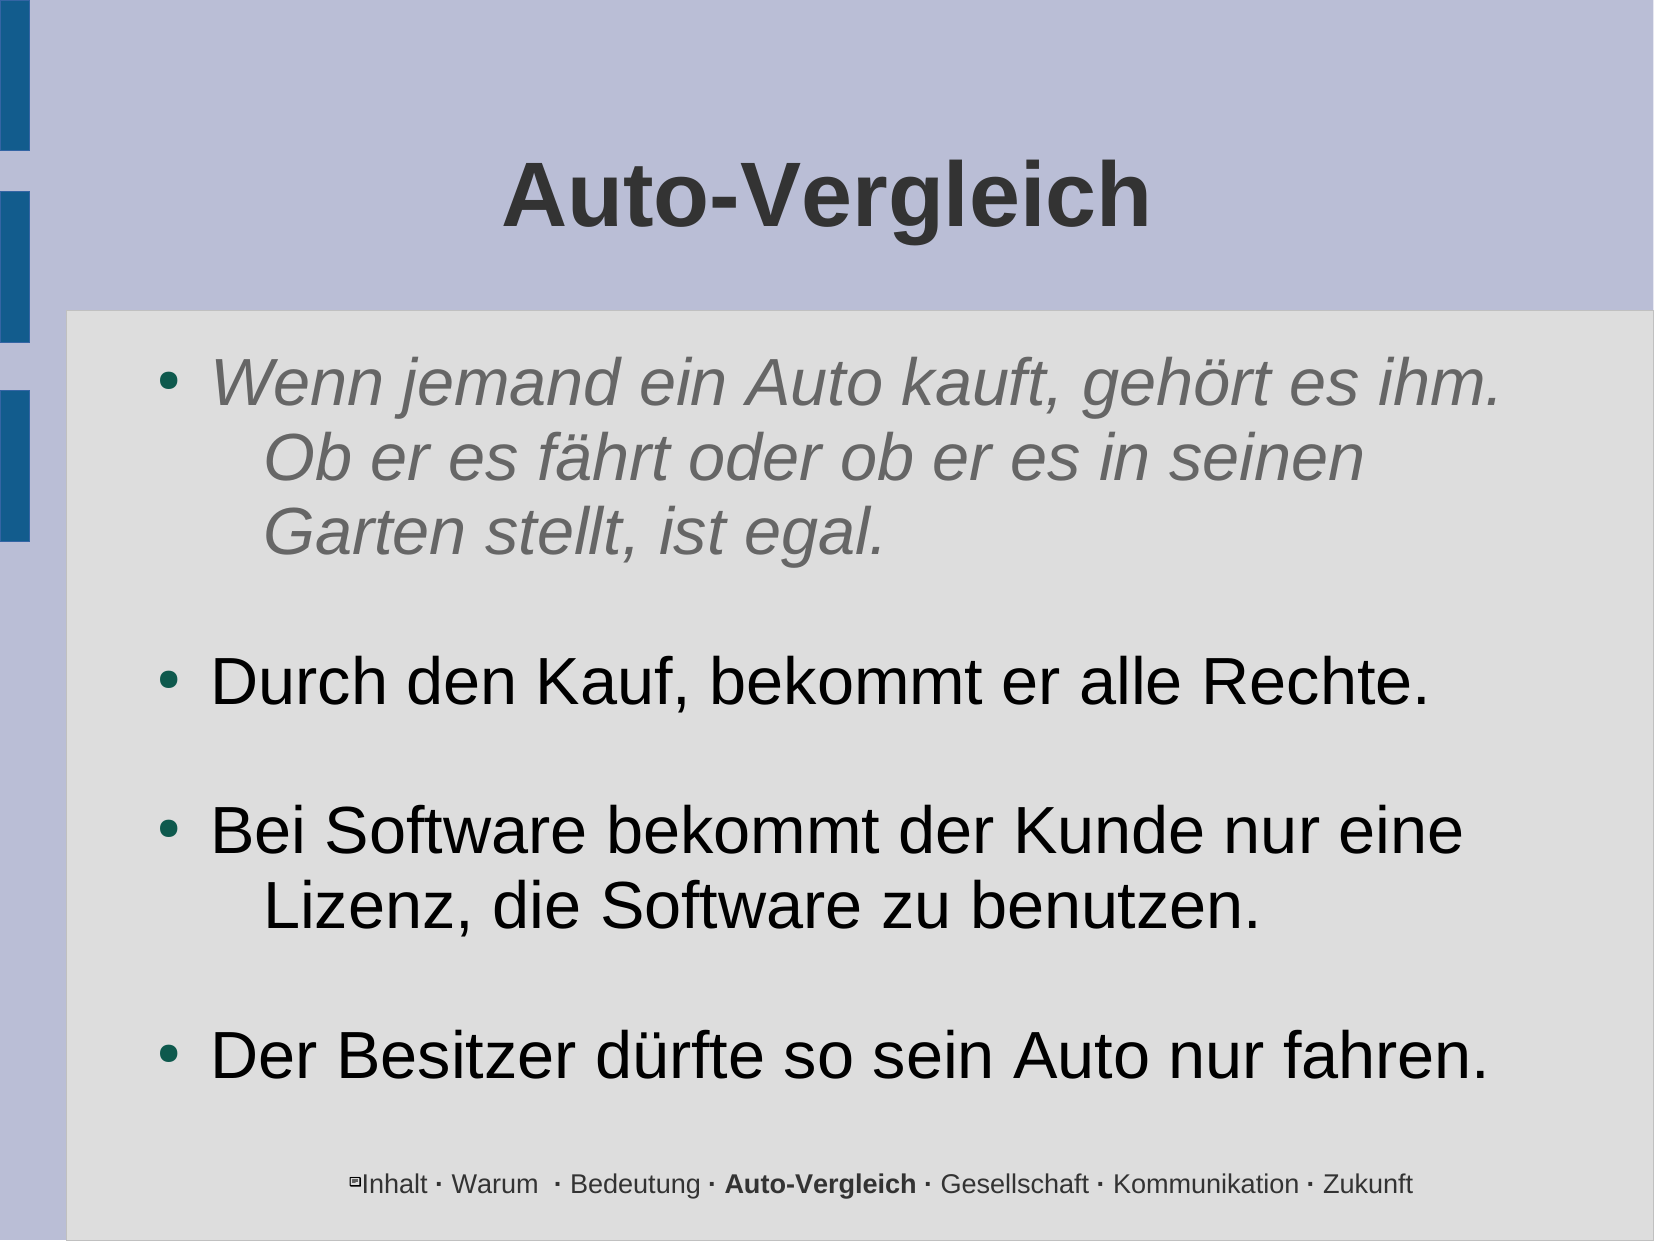

# Auto-Vergleich
Wenn jemand ein Auto kauft, gehört es ihm. Ob er es fährt oder ob er es in seinen Garten stellt, ist egal.
Durch den Kauf, bekommt er alle Rechte.
Bei Software bekommt der Kunde nur eine Lizenz, die Software zu benutzen.
Der Besitzer dürfte so sein Auto nur fahren.
Inhalt · Warum · Bedeutung · Auto-Vergleich · Gesellschaft · Kommunikation · Zukunft